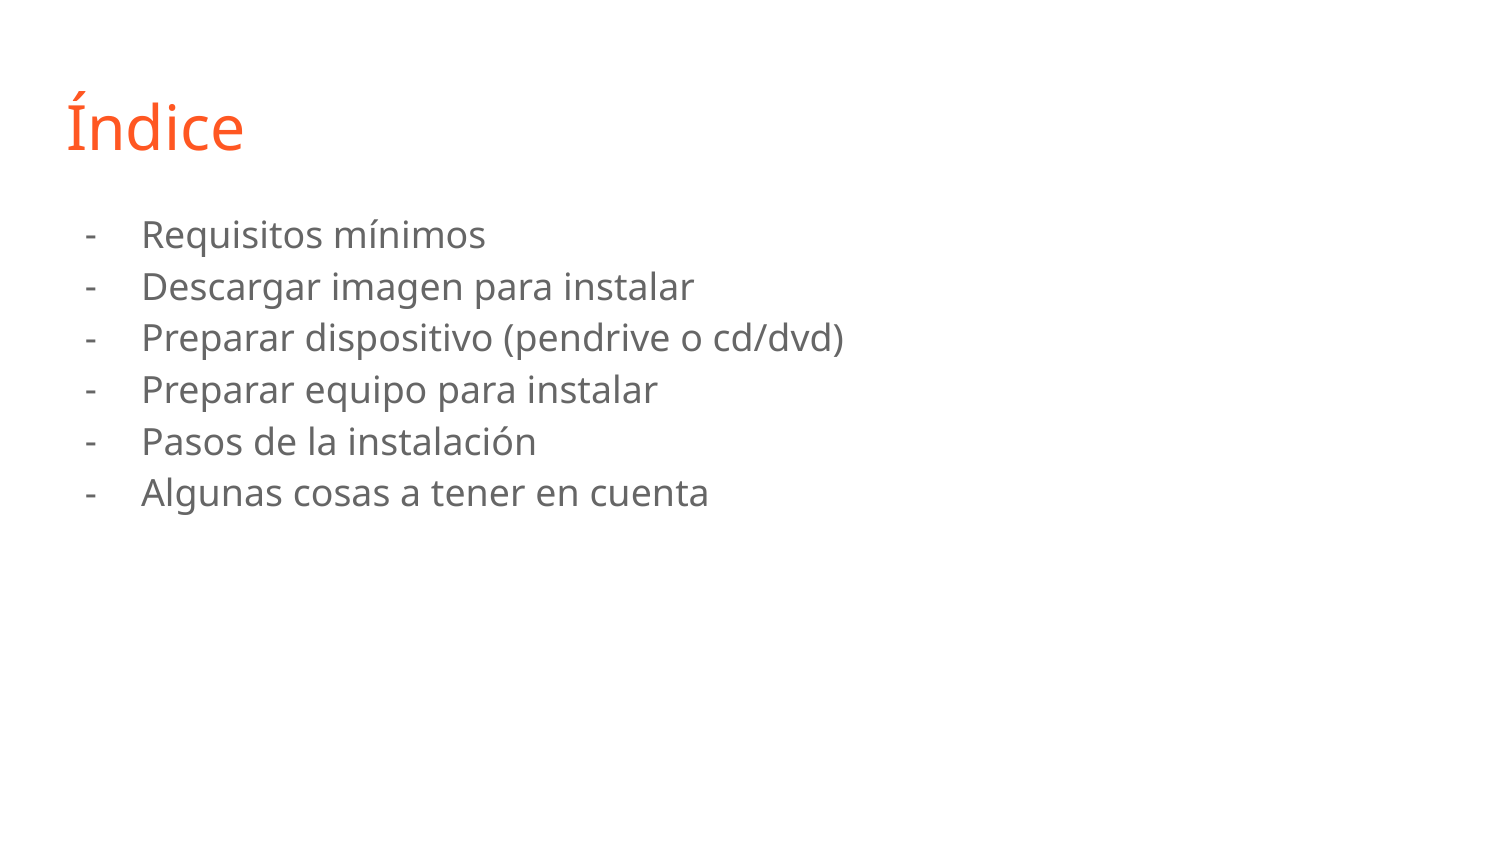

# Índice
Requisitos mínimos
Descargar imagen para instalar
Preparar dispositivo (pendrive o cd/dvd)
Preparar equipo para instalar
Pasos de la instalación
Algunas cosas a tener en cuenta